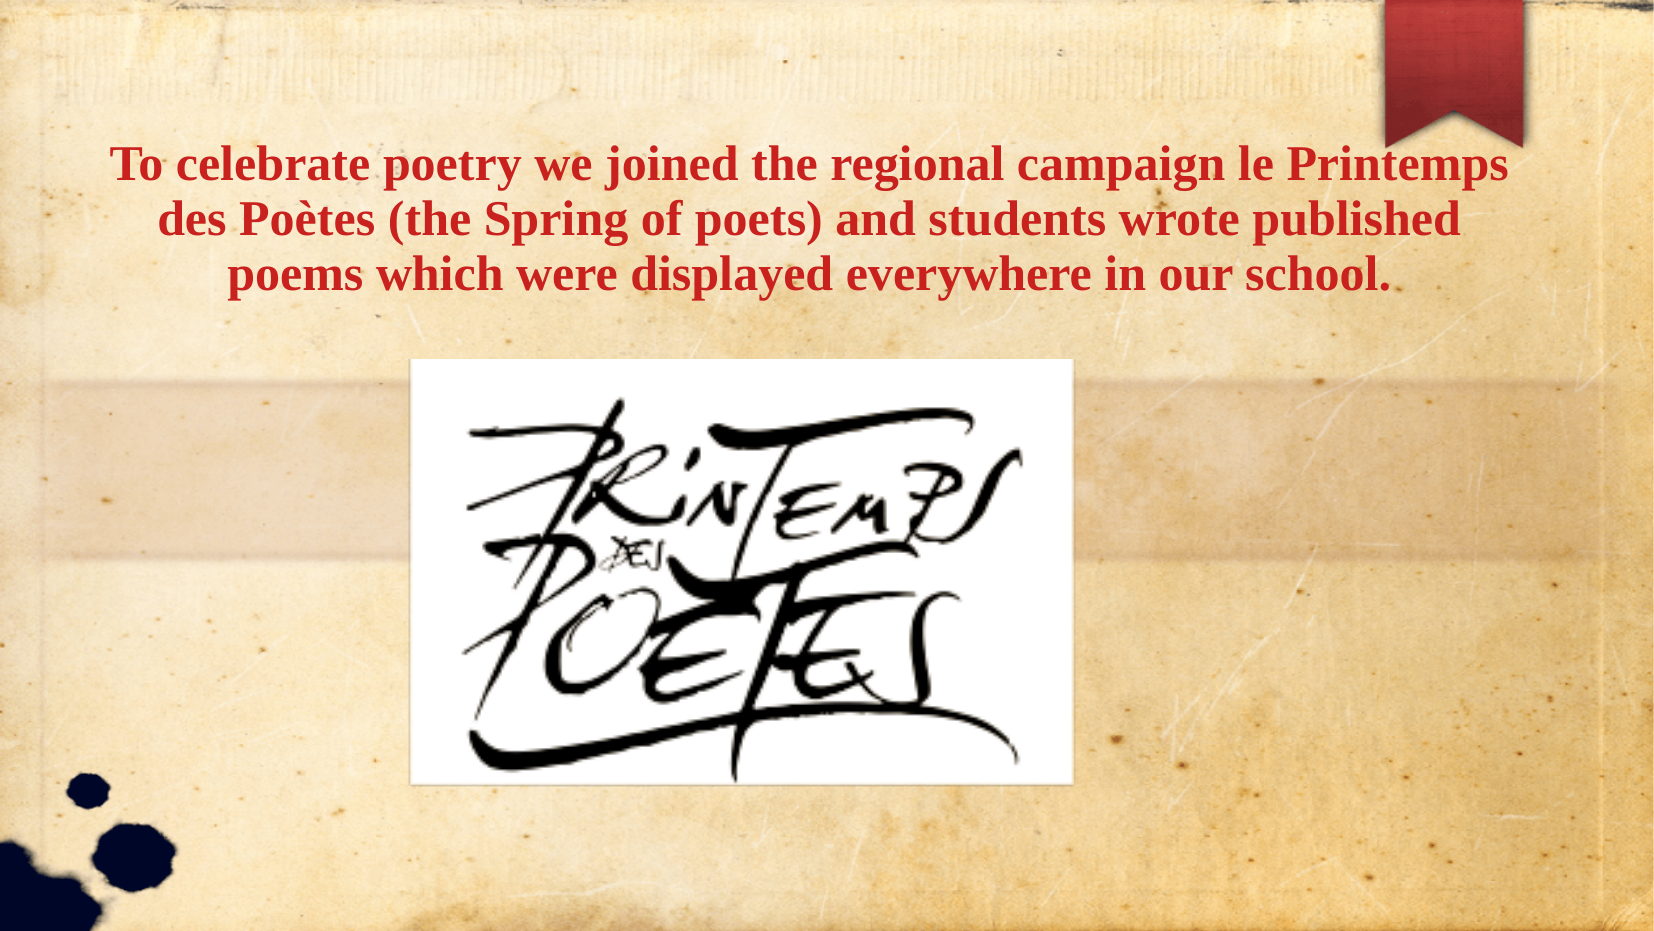

# To celebrate poetry we joined the regional campaign le Printemps des Poètes (the Spring of poets) and students wrote published poems which were displayed everywhere in our school.